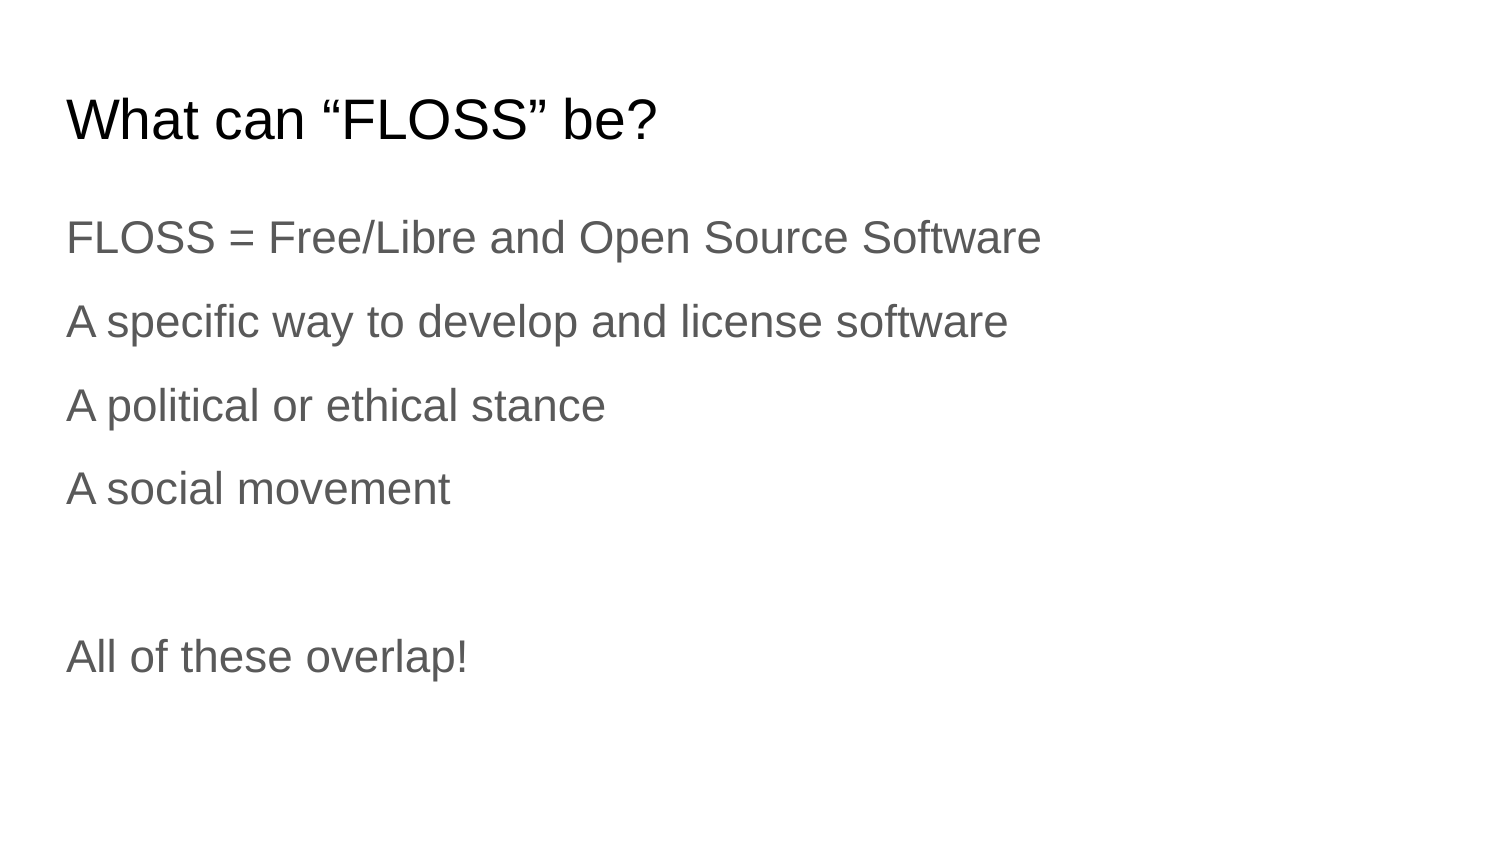

# What can “FLOSS” be?
FLOSS = Free/Libre and Open Source Software
A specific way to develop and license software
A political or ethical stance
A social movement
All of these overlap!